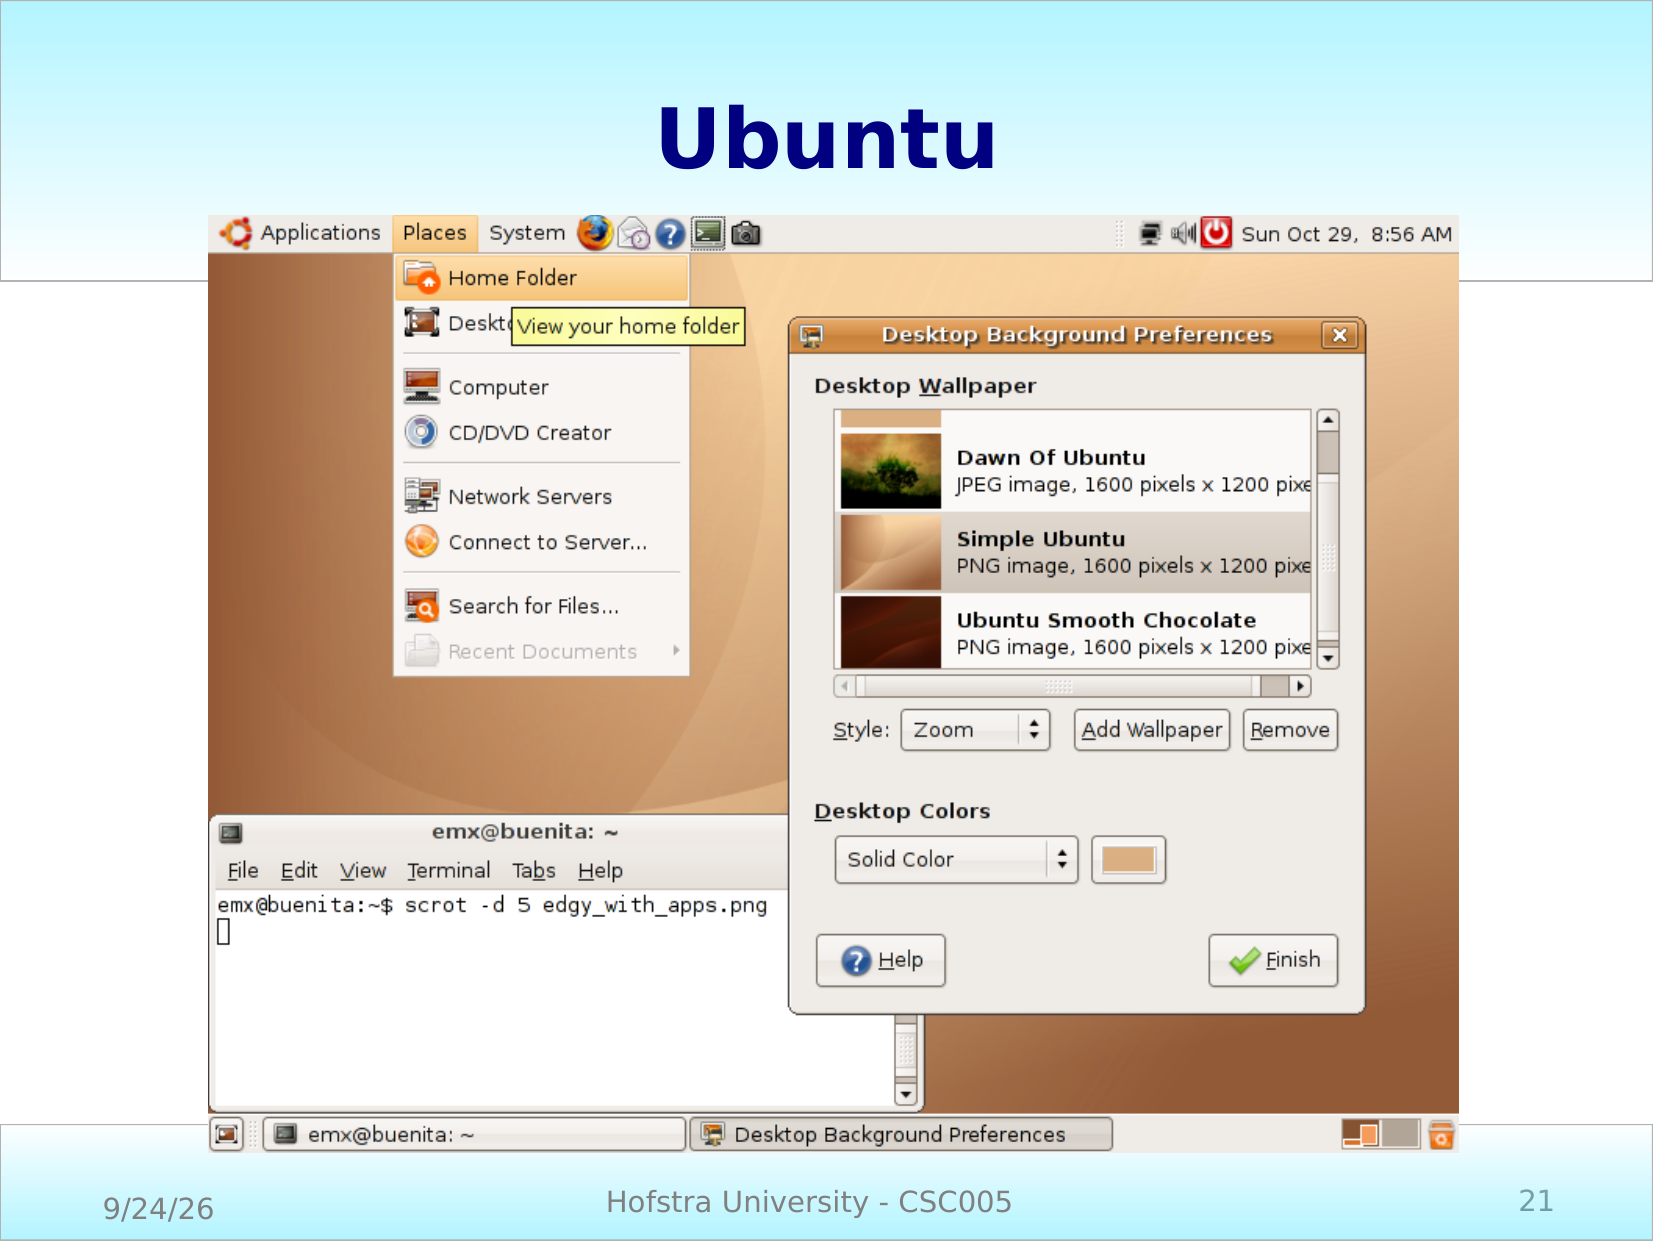

# Ubuntu
21
Hofstra University - CSC005